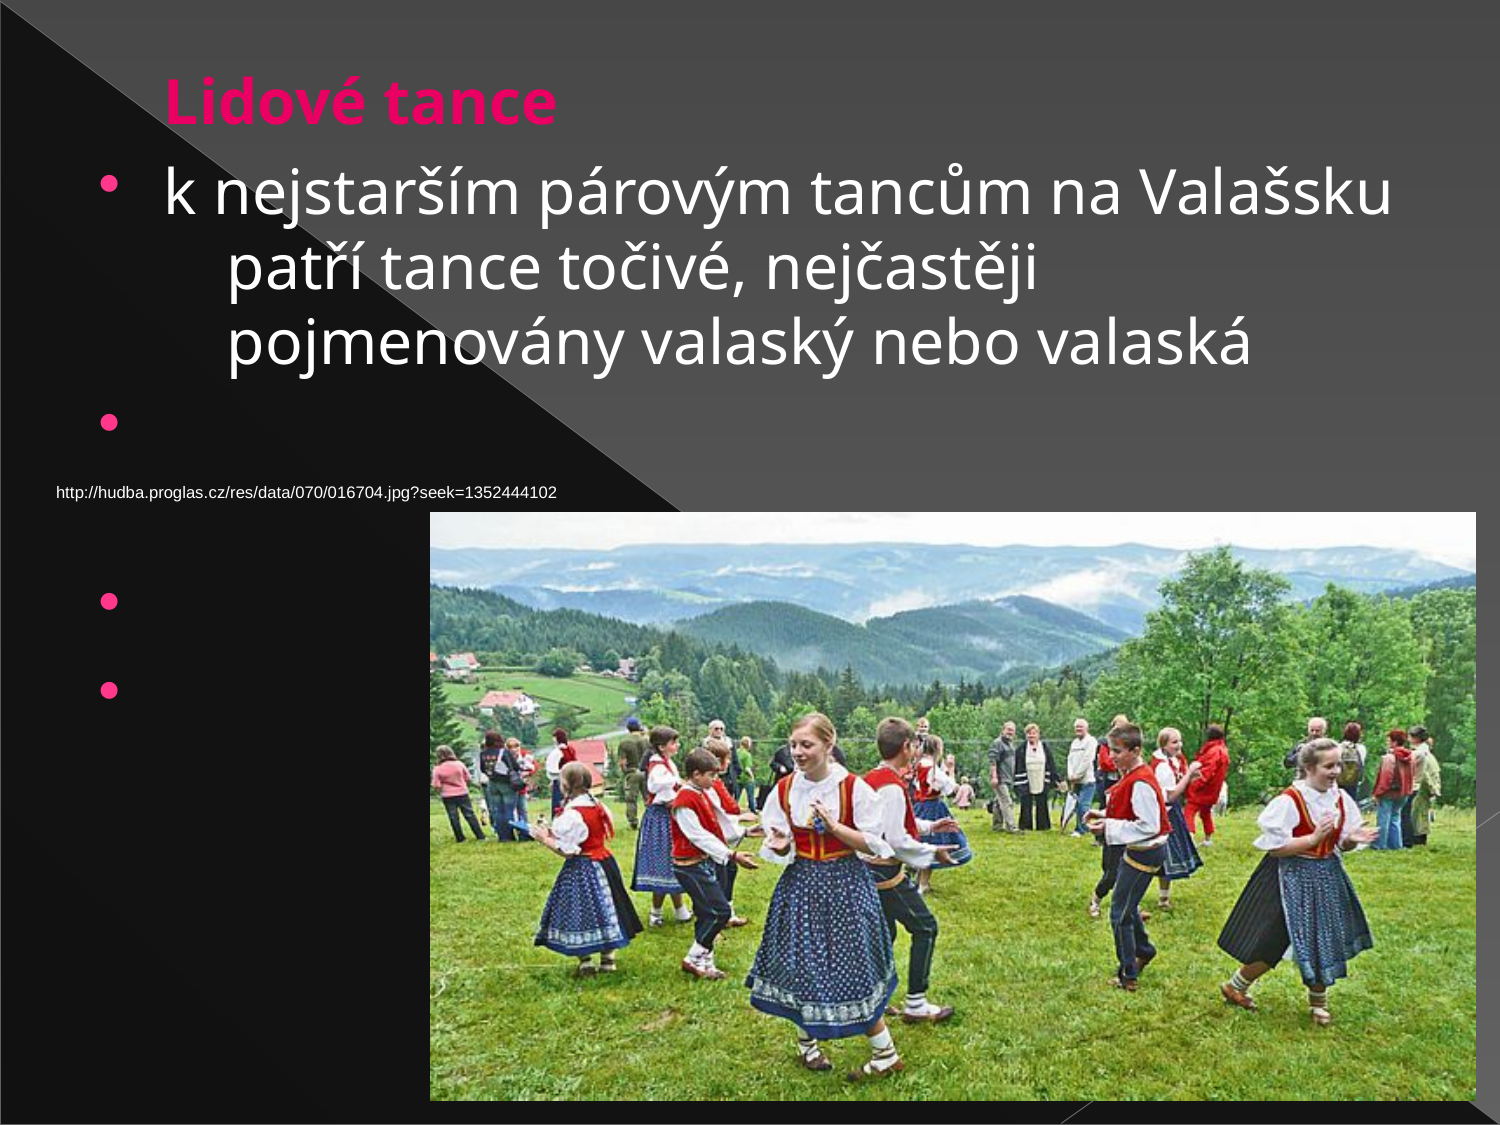

#
Lidové tance
k nejstarším párovým tancům na Valašsku patří tance točivé, nejčastěji pojmenovány valaský nebo valaská
http://hudba.proglas.cz/res/data/070/016704.jpg?seek=1352444102